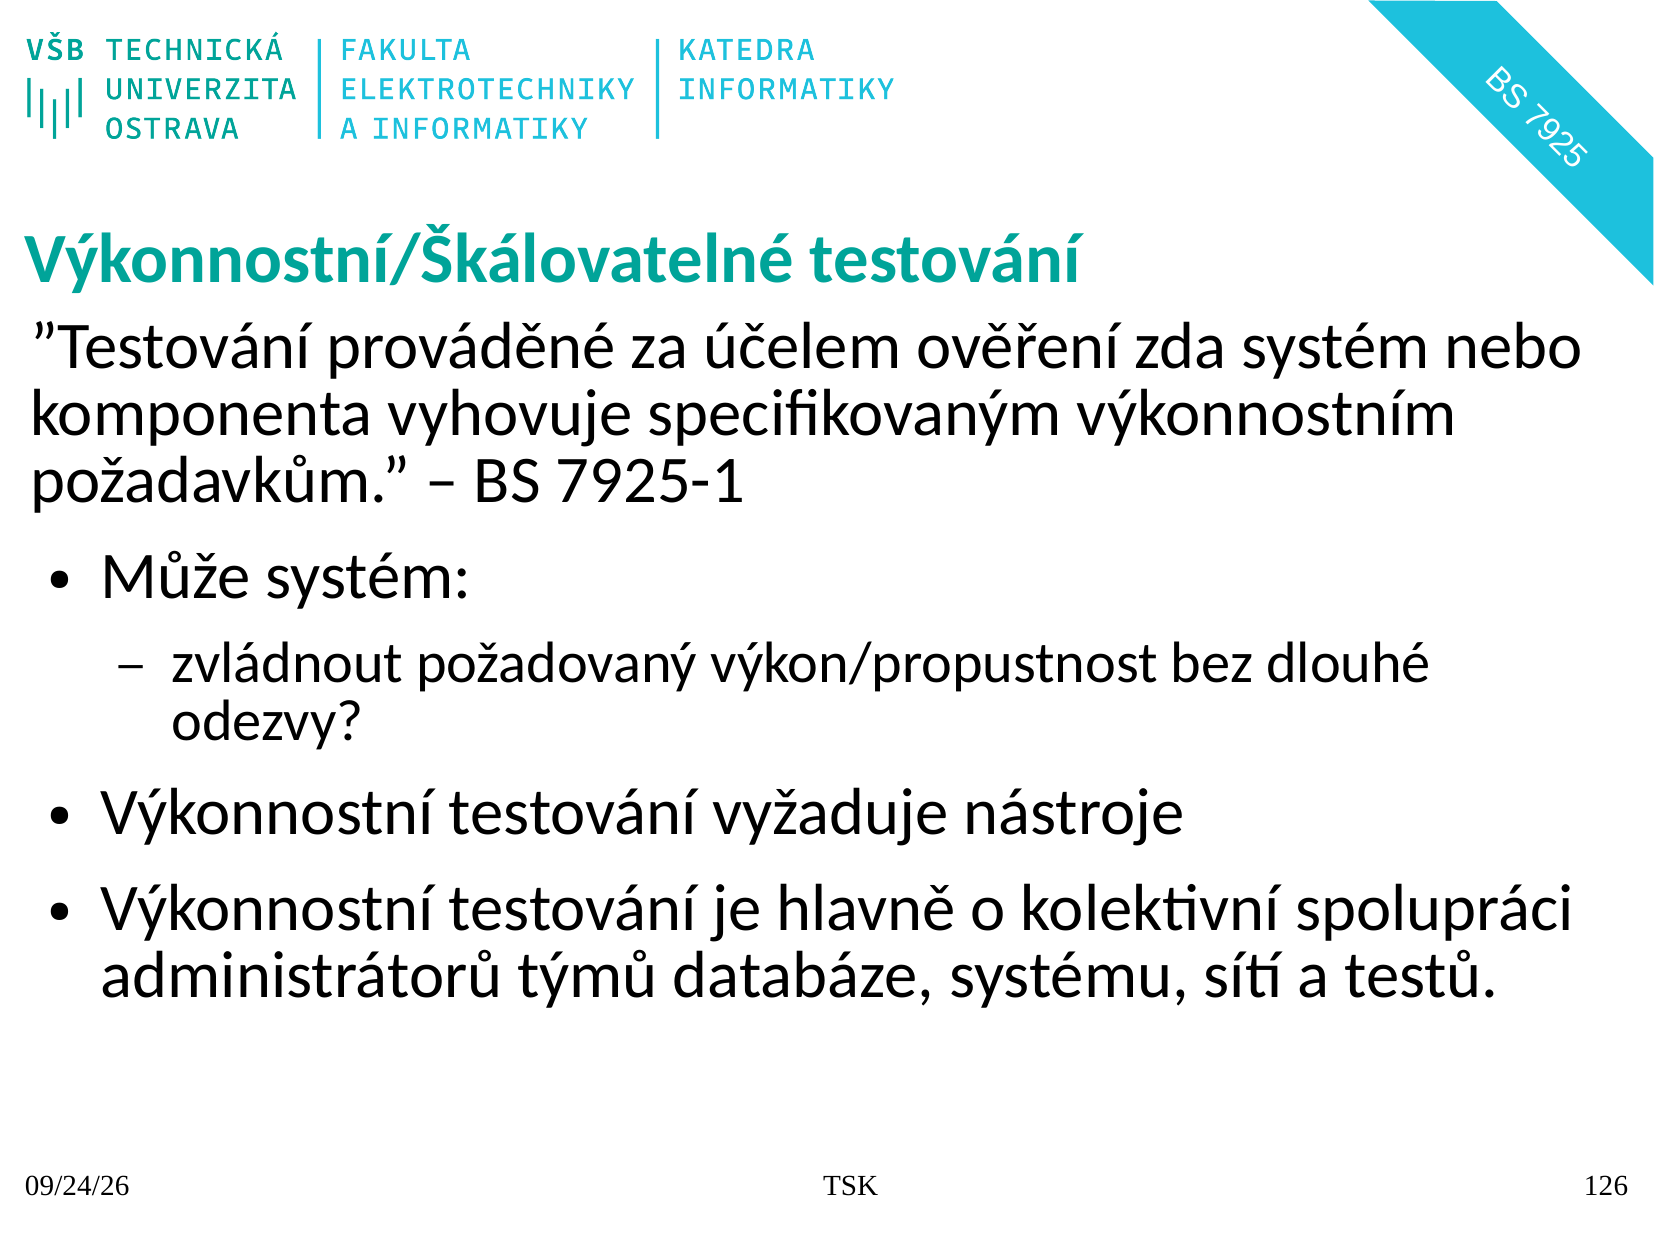

BS 7925
# Výkonnostní/Škálovatelné testování
”Testování prováděné za účelem ověření zda systém nebo komponenta vyhovuje specifikovaným výkonnostním požadavkům.” – BS 7925-1
Může systém:
zvládnout požadovaný výkon/propustnost bez dlouhé odezvy?
Výkonnostní testování vyžaduje nástroje
Výkonnostní testování je hlavně o kolektivní spolupráci administrátorů týmů databáze, systému, sítí a testů.
TSK
126